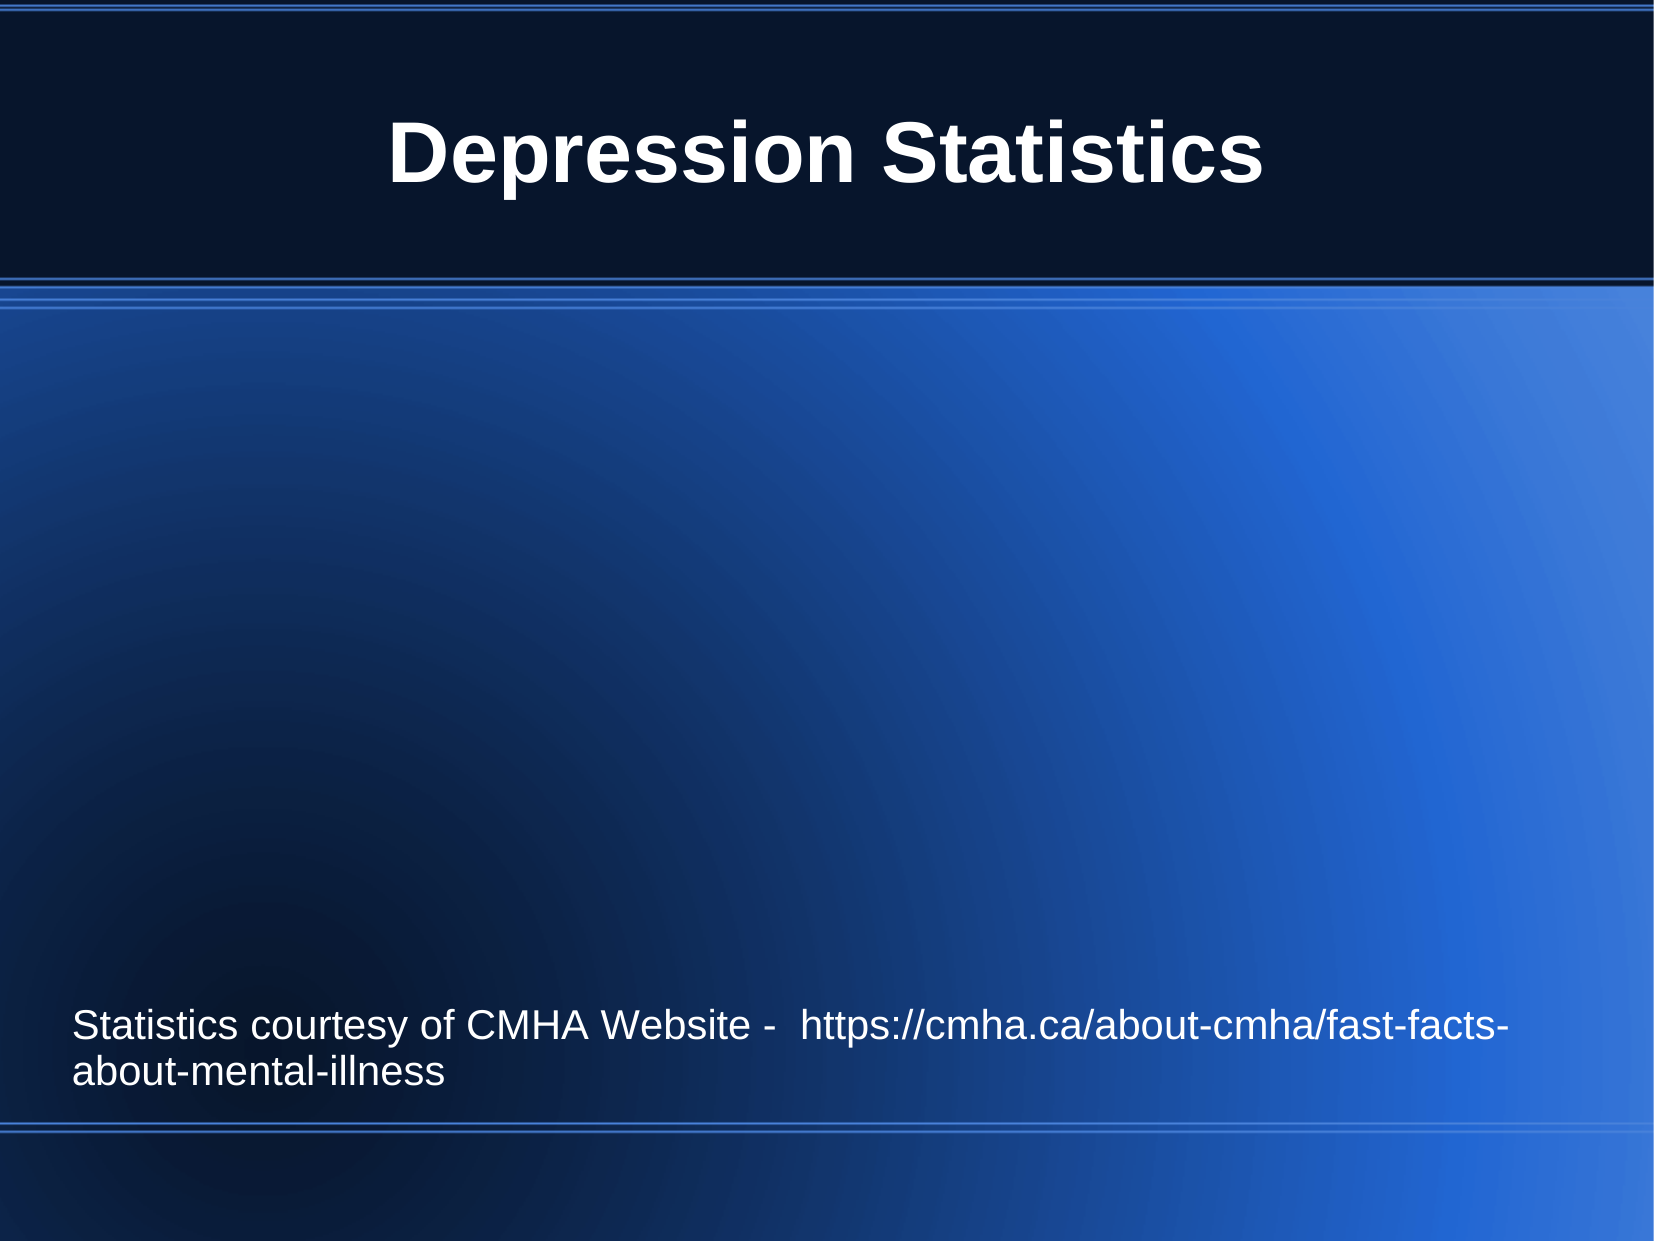

# Depression Statistics
Statistics courtesy of CMHA Website - https://cmha.ca/about-cmha/fast-facts-about-mental-illness